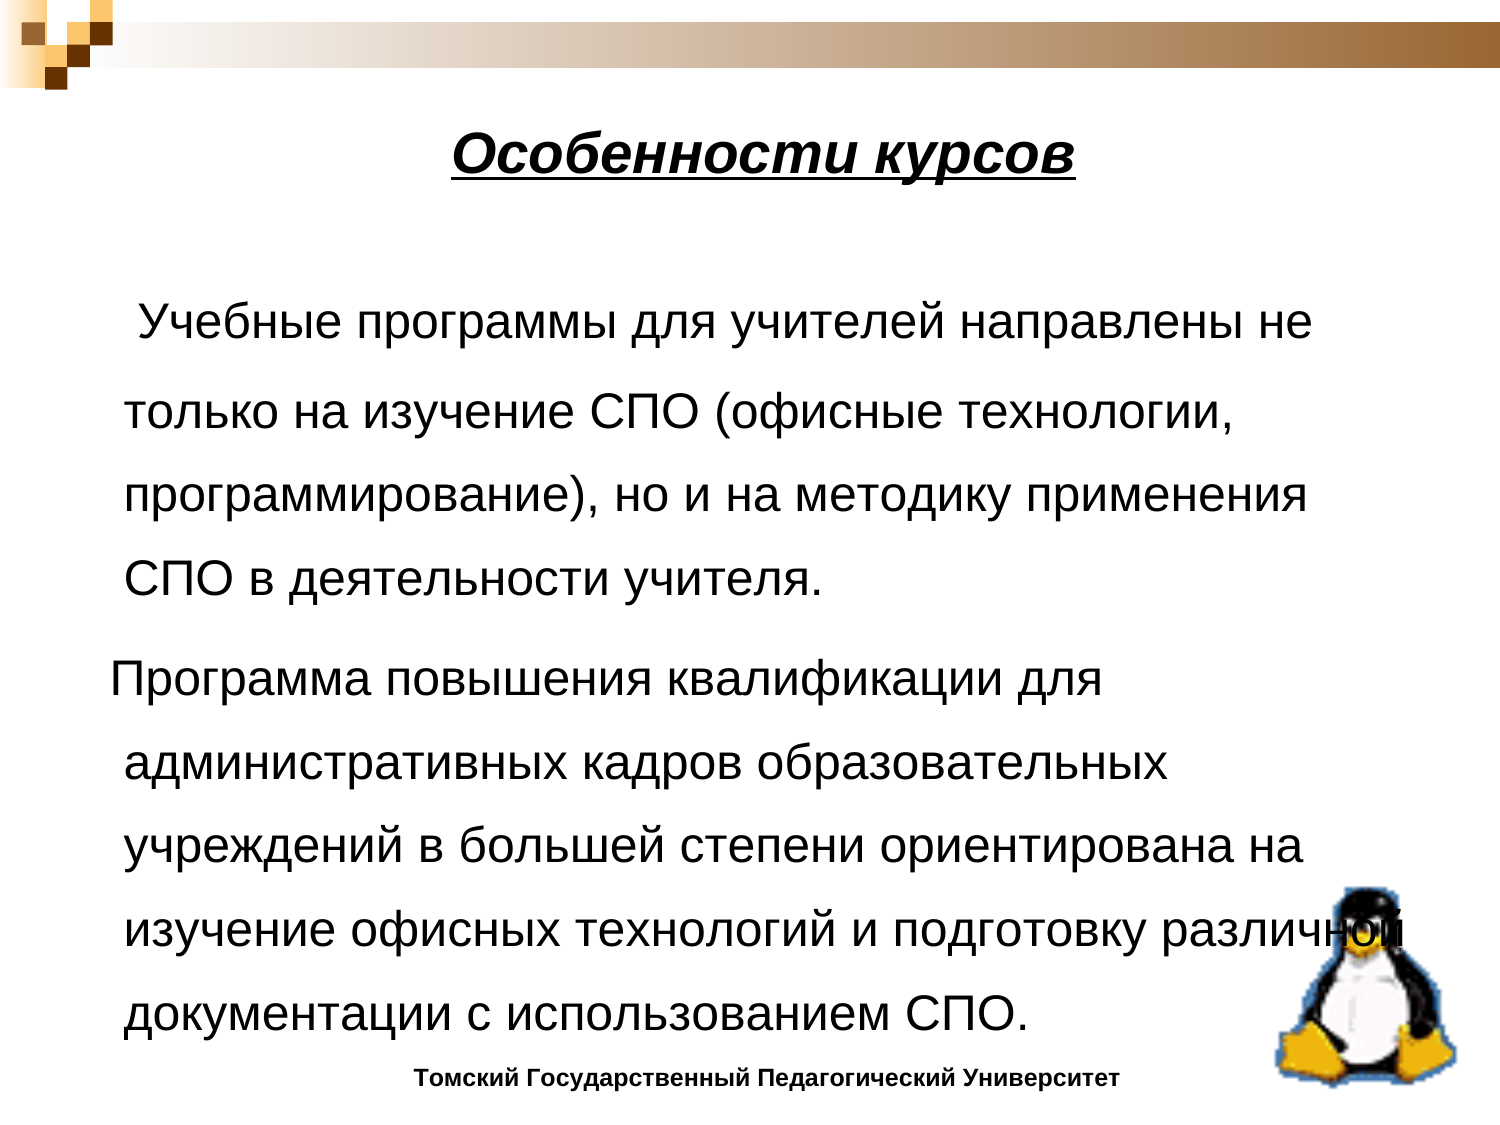

# Особенности курсов
 Учебные программы для учителей направлены не только на изучение СПО (офисные технологии, программирование), но и на методику применения СПО в деятельности учителя.
 Программа повышения квалификации для административных кадров образовательных учреждений в большей степени ориентирована на изучение офисных технологий и подготовку различной документации с использованием СПО.
Томский Государственный Педагогический Университет